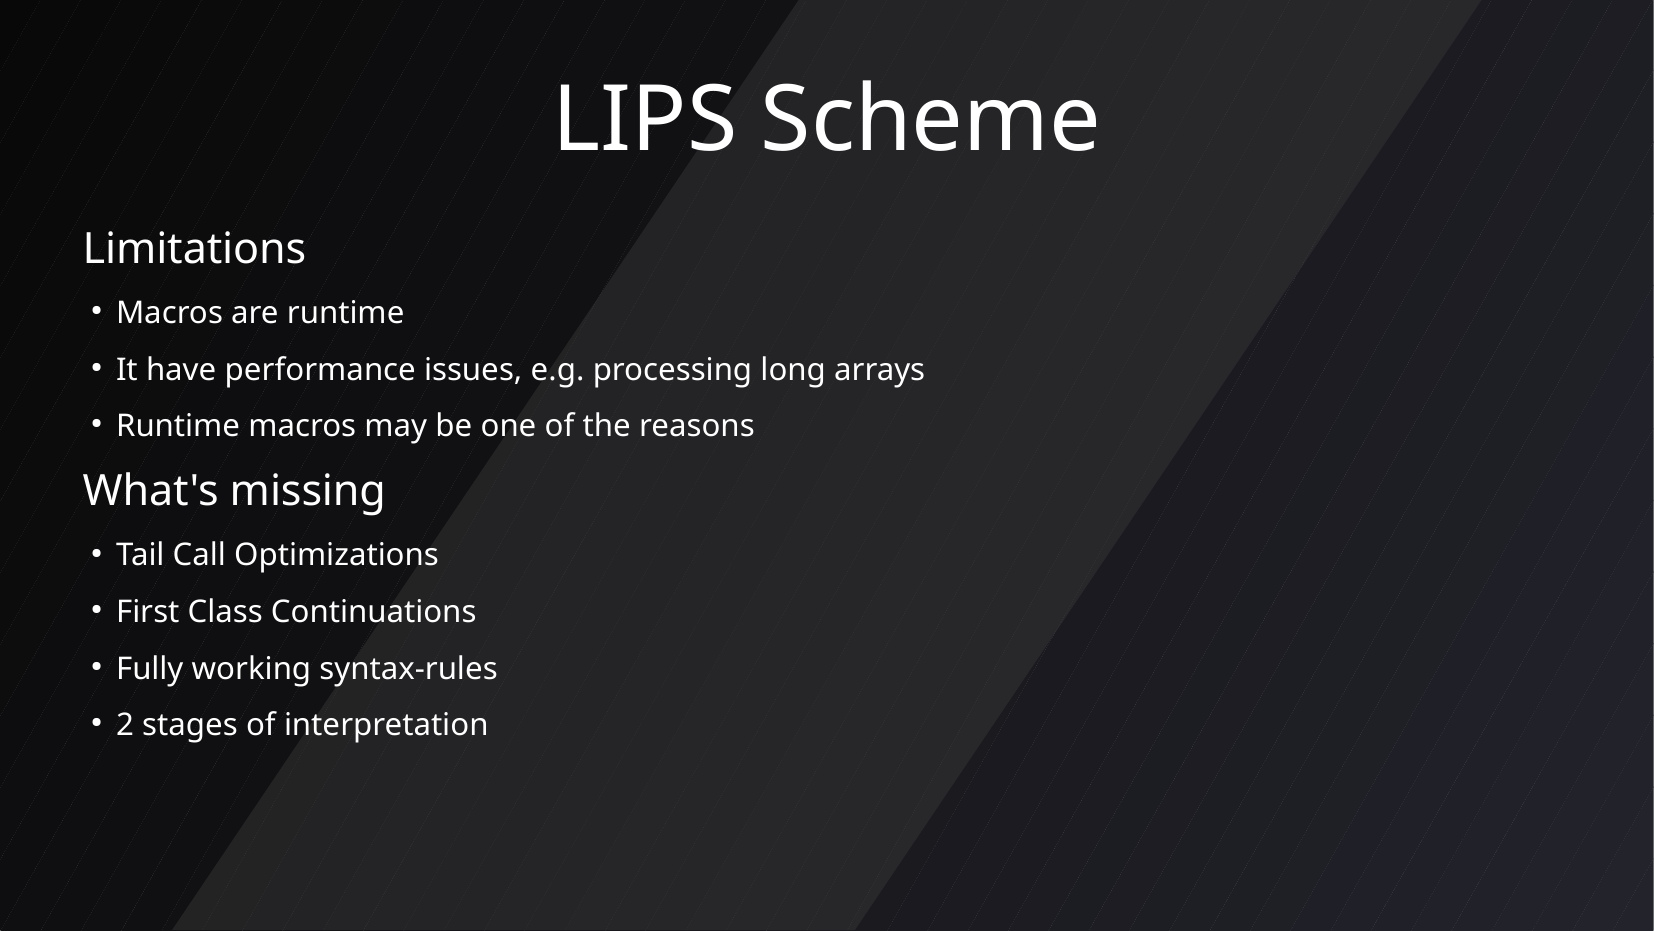

# LIPS Scheme
Limitations
Macros are runtime
It have performance issues, e.g. processing long arrays
Runtime macros may be one of the reasons
What's missing
Tail Call Optimizations
First Class Continuations
Fully working syntax-rules
2 stages of interpretation